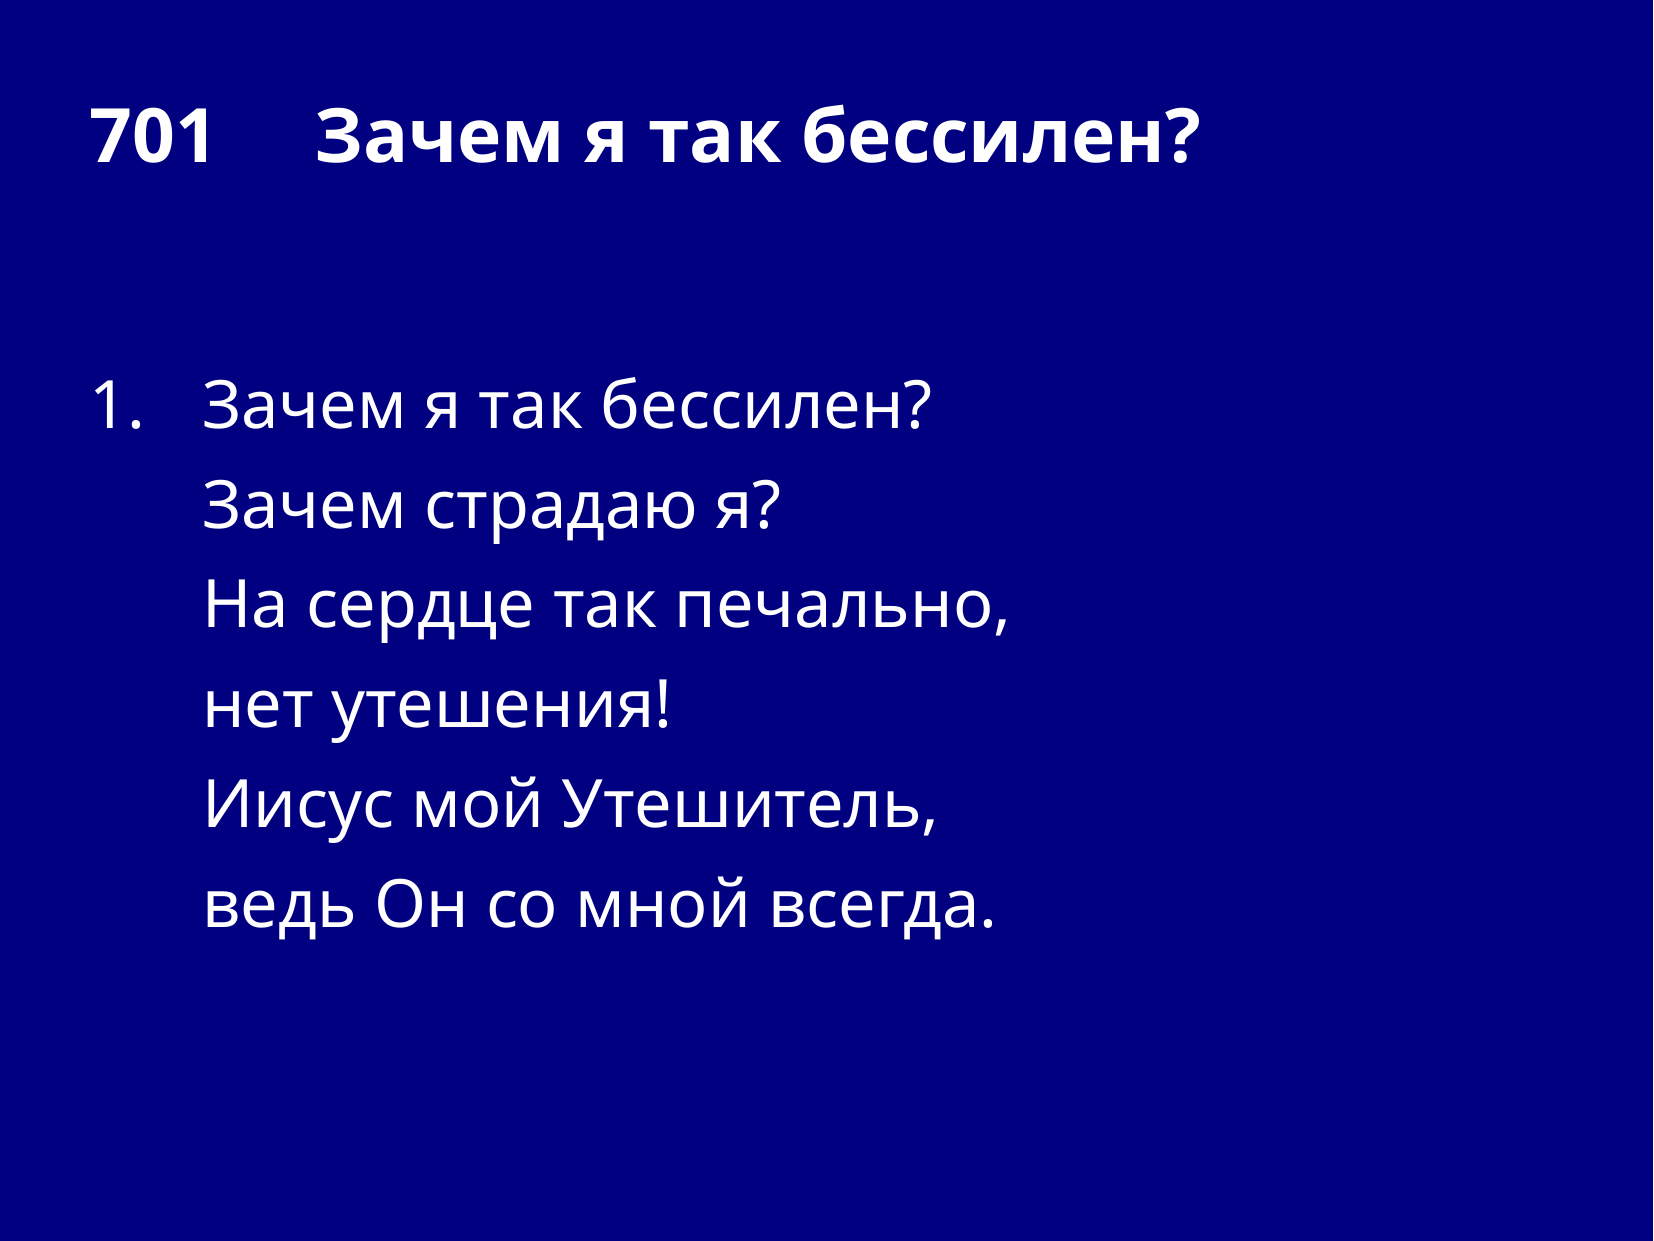

701	Зачем я так бессилен?
1.	Зачем я так бессилен?
	Зачем страдаю я?
	На сердце так печально,
	нет утешения!
	Иисус мой Утешитель,
	ведь Он со мной всегда.